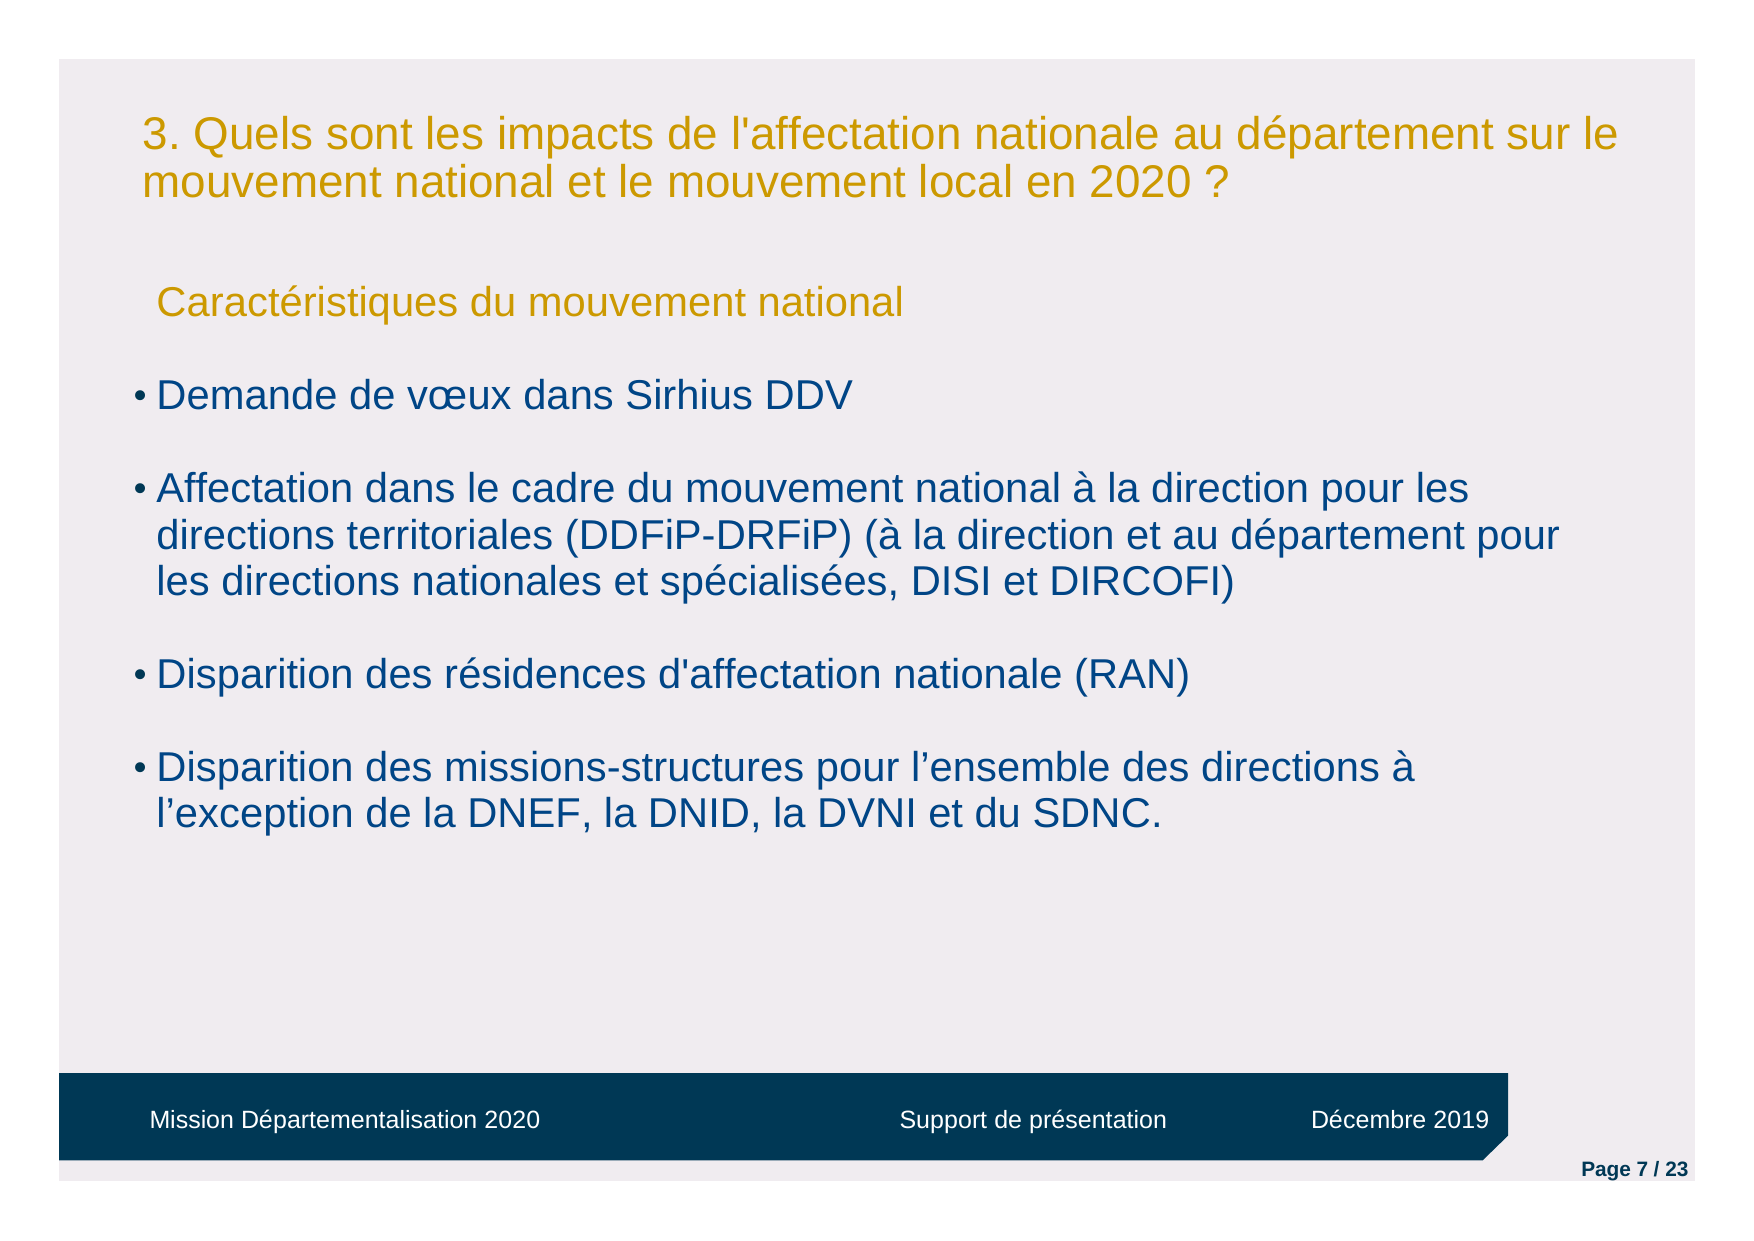

# 3. Quels sont les impacts de l'affectation nationale au département sur le mouvement national et le mouvement local en 2020 ?
Caractéristiques du mouvement national
Demande de vœux dans Sirhius DDV
Affectation dans le cadre du mouvement national à la direction pour les directions territoriales (DDFiP-DRFiP) (à la direction et au département pour les directions nationales et spécialisées, DISI et DIRCOFI)
Disparition des résidences d'affectation nationale (RAN)
Disparition des missions-structures pour l’ensemble des directions à l’exception de la DNEF, la DNID, la DVNI et du SDNC.